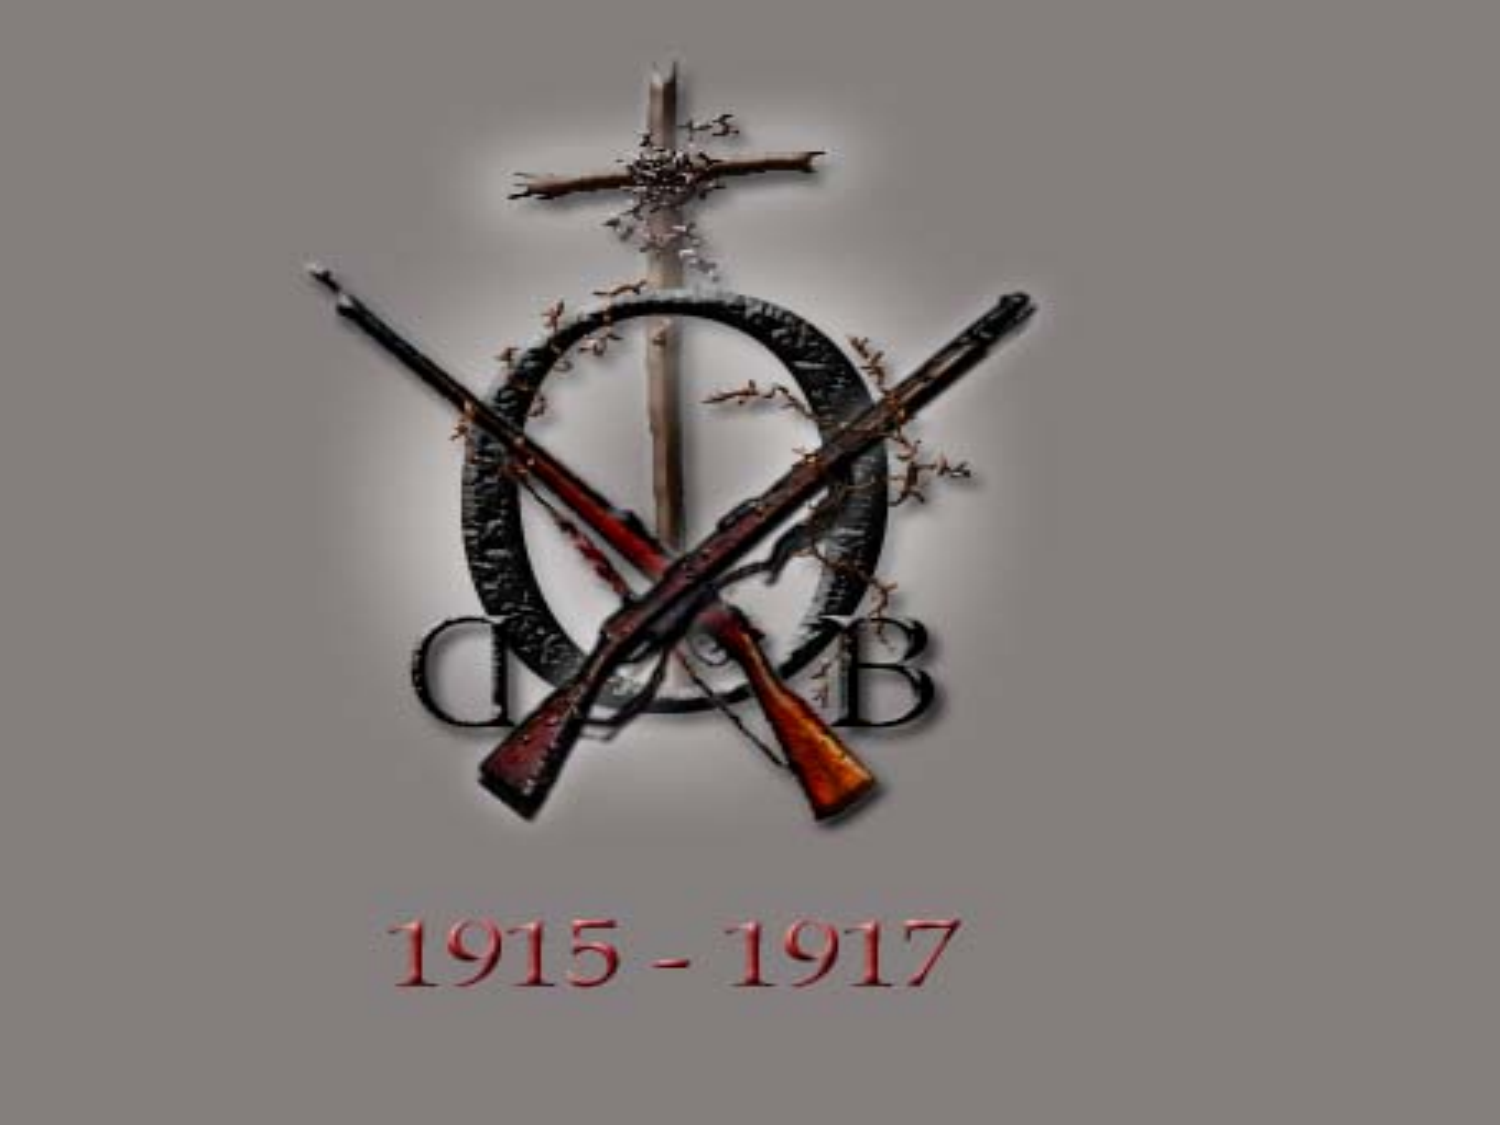

# IV. Poglavje
Oglasil se je ogenj pušk, strojnic in nato tudi ročnih granat
‘’Kaverna!’’
‘’Gotovo smo odrezani!’’